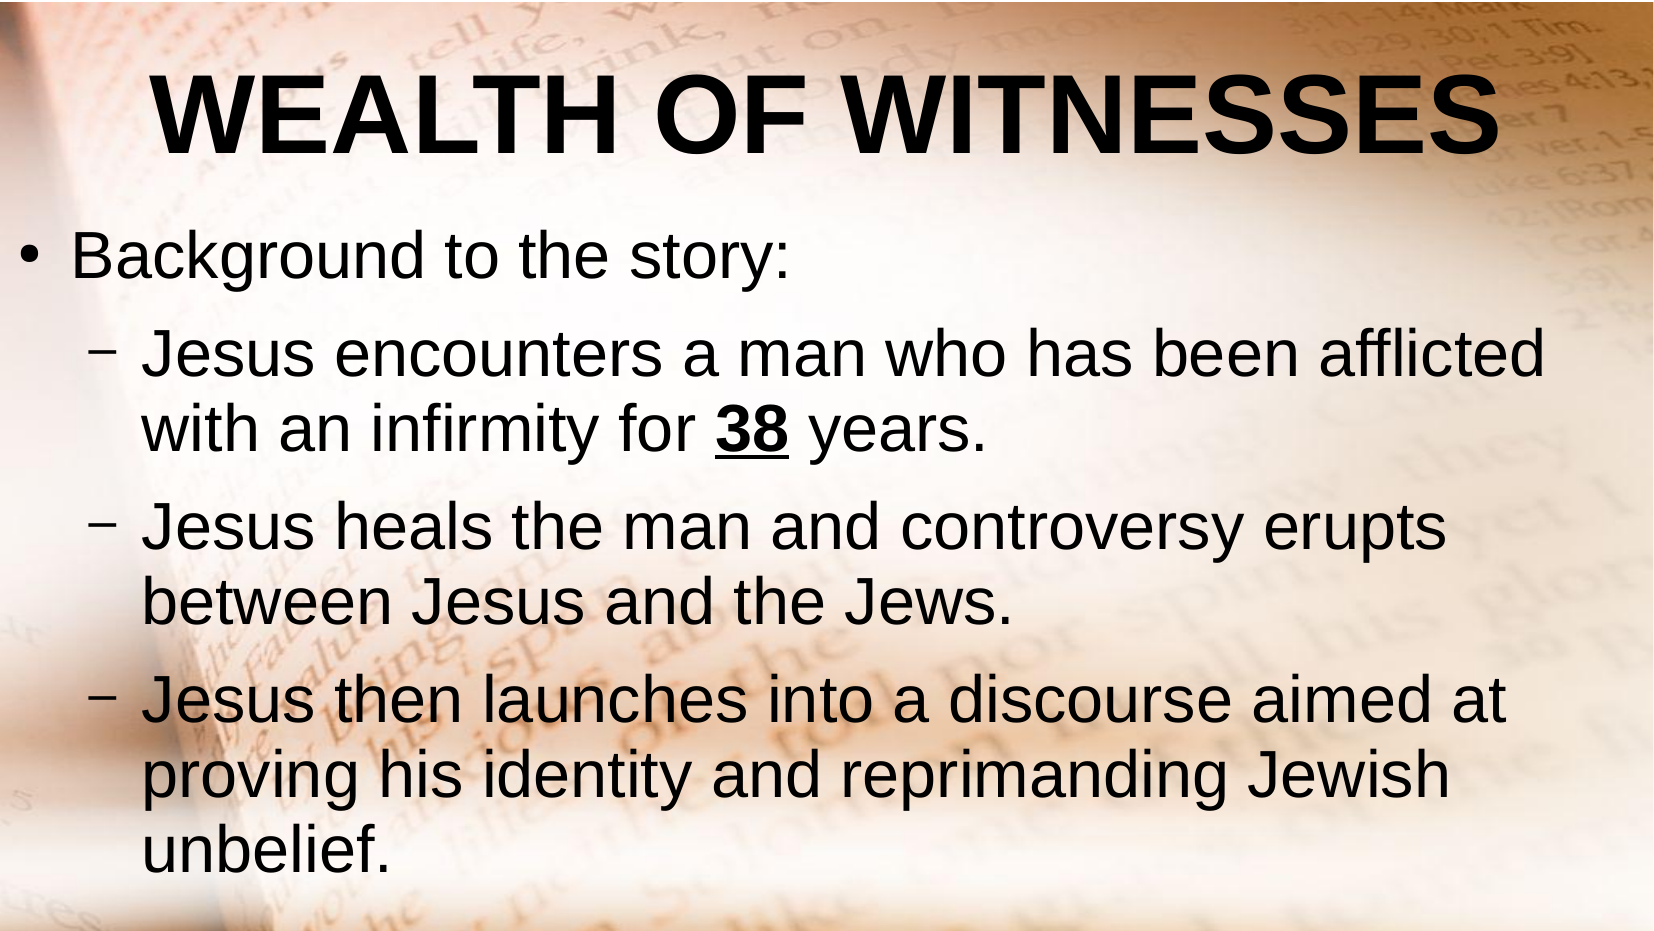

# WEALTH OF WITNESSES
Background to the story:
Jesus encounters a man who has been afflicted with an infirmity for 38 years.
Jesus heals the man and controversy erupts between Jesus and the Jews.
Jesus then launches into a discourse aimed at proving his identity and reprimanding Jewish unbelief.